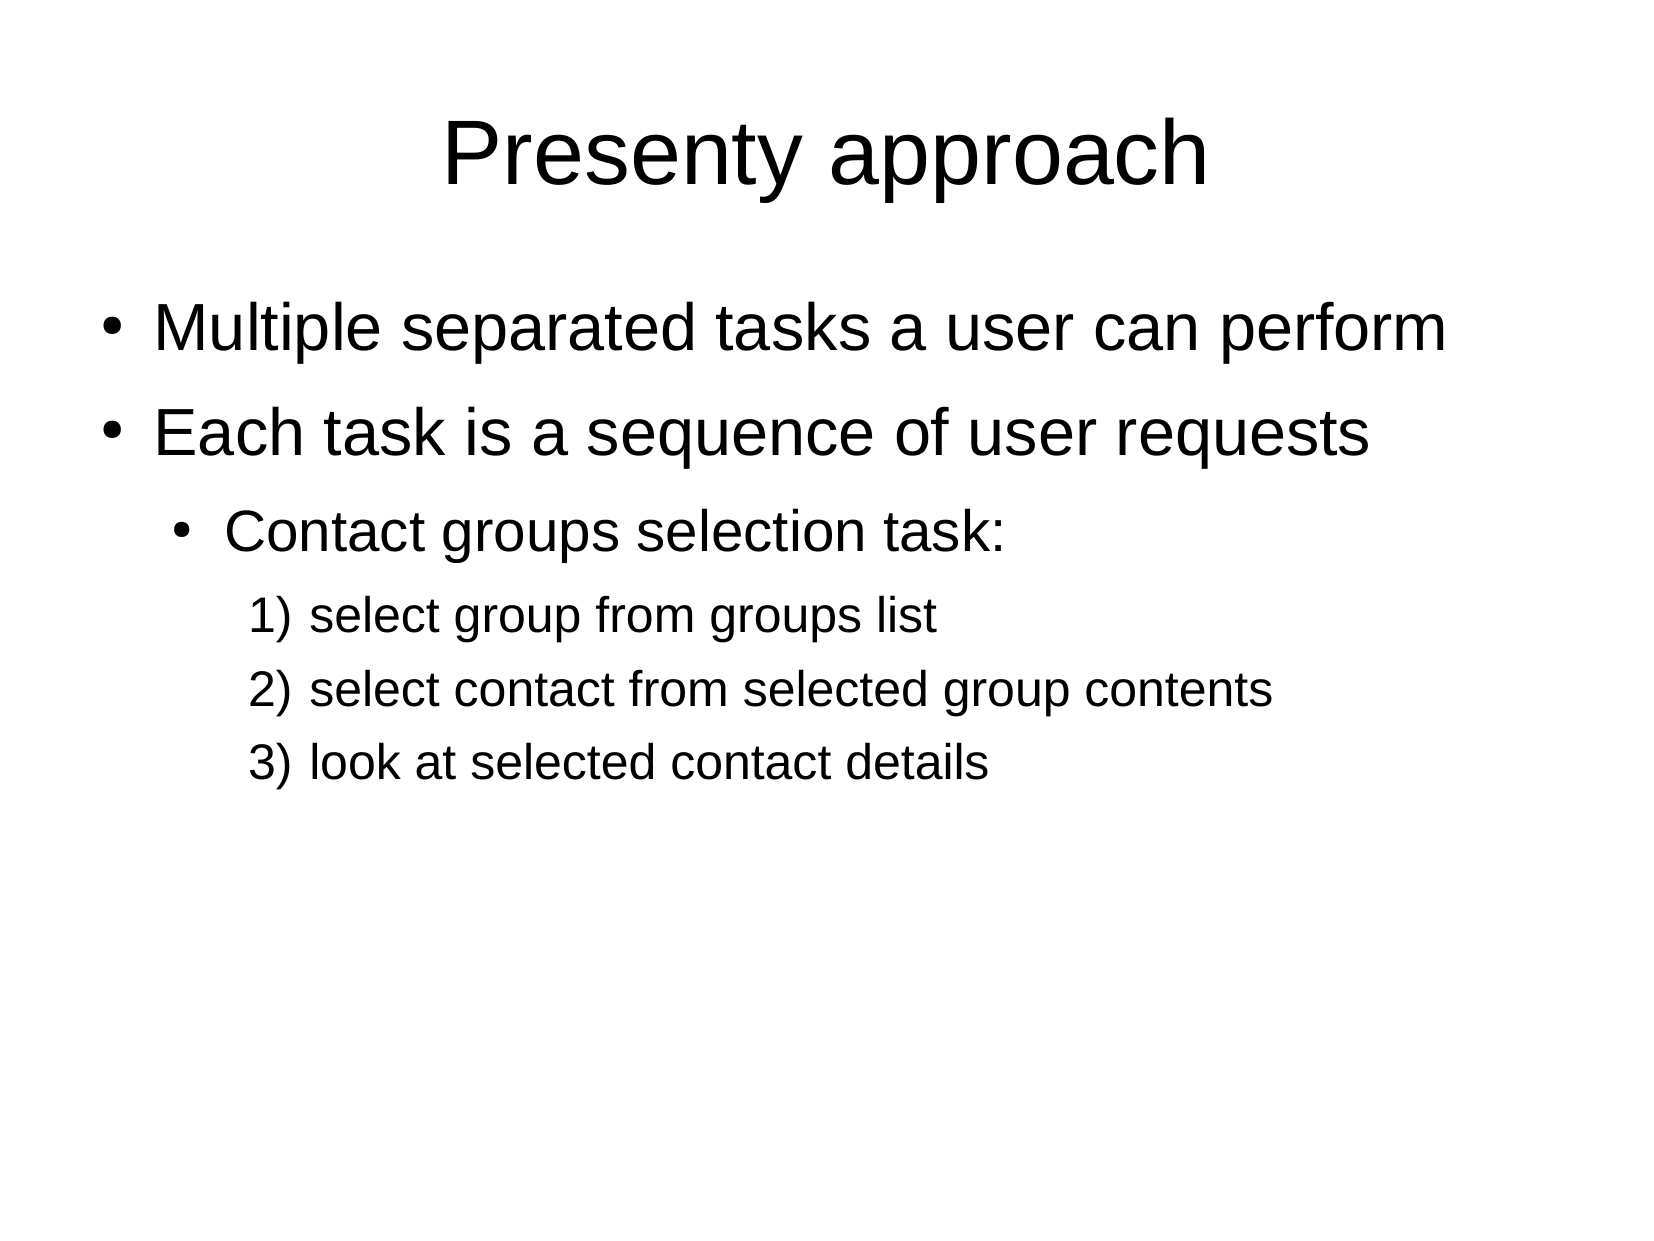

# Presenty approach
Multiple separated tasks a user can perform
Each task is a sequence of user requests
Contact groups selection task:
 select group from groups list
 select contact from selected group contents
 look at selected contact details